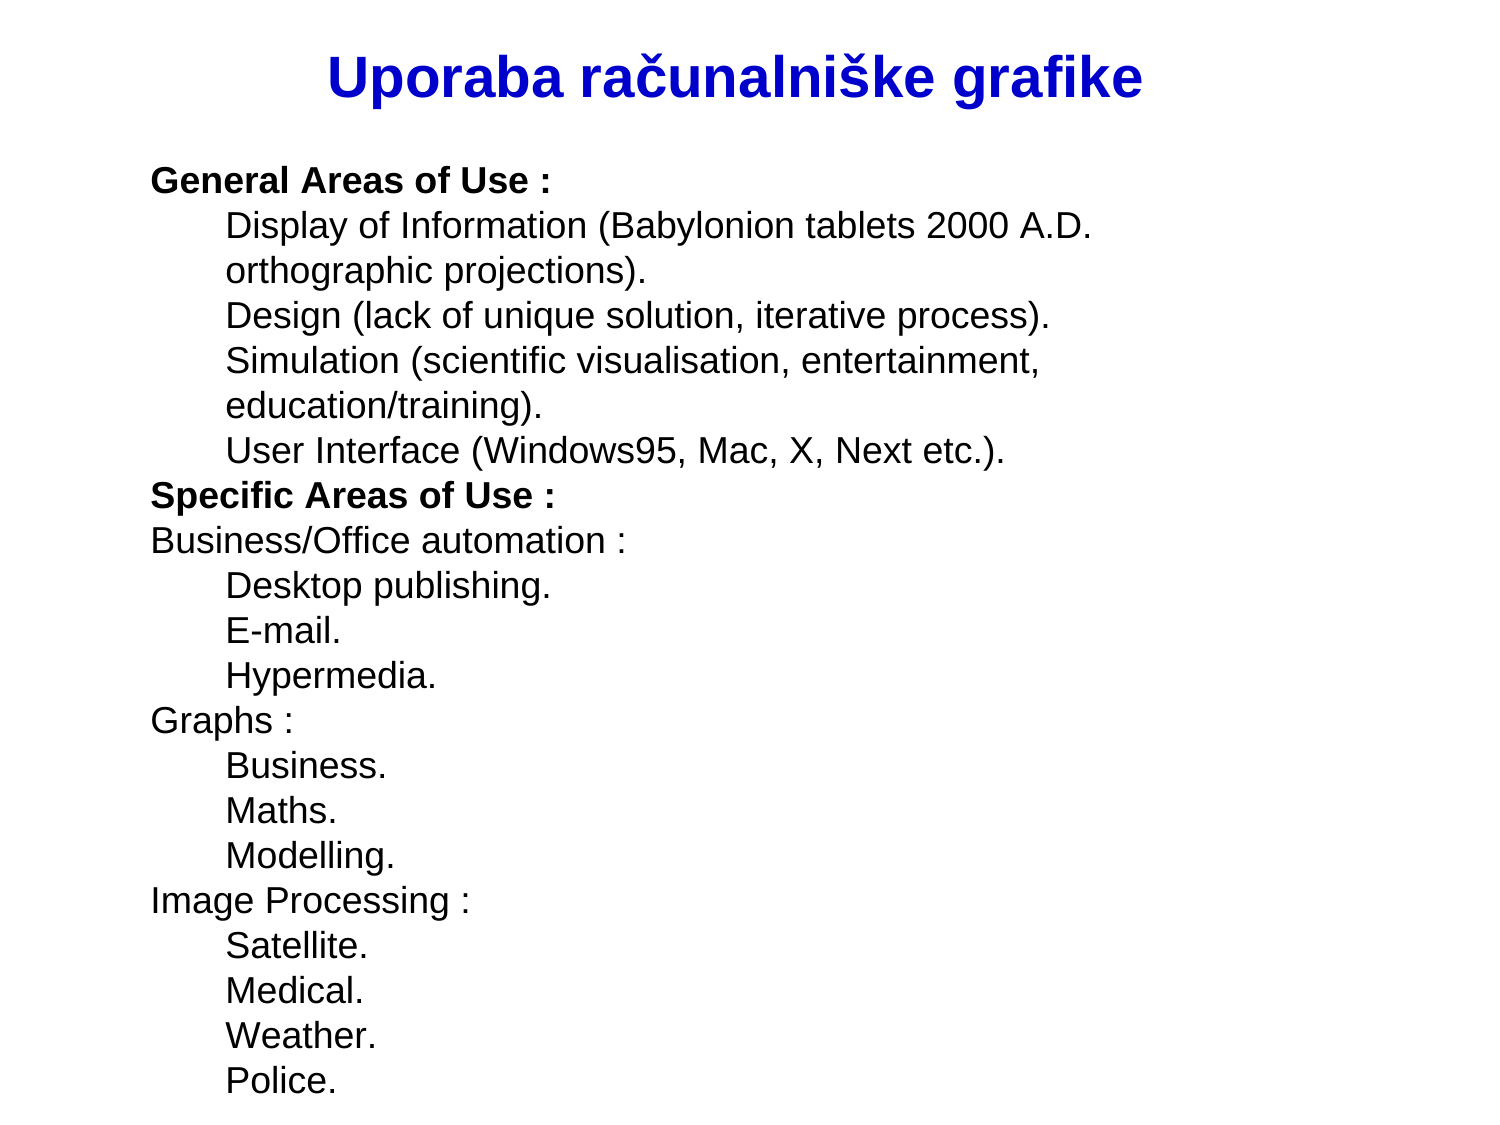

Uporaba računalniške grafike
General Areas of Use :
Display of Information (Babylonion tablets 2000 A.D. orthographic projections).
Design (lack of unique solution, iterative process).
Simulation (scientific visualisation, entertainment, education/training).
User Interface (Windows95, Mac, X, Next etc.).
Specific Areas of Use :
Business/Office automation :
Desktop publishing.
E-mail.
Hypermedia.
Graphs :
Business.
Maths.
Modelling.
Image Processing :
Satellite.
Medical.
Weather.
Police.